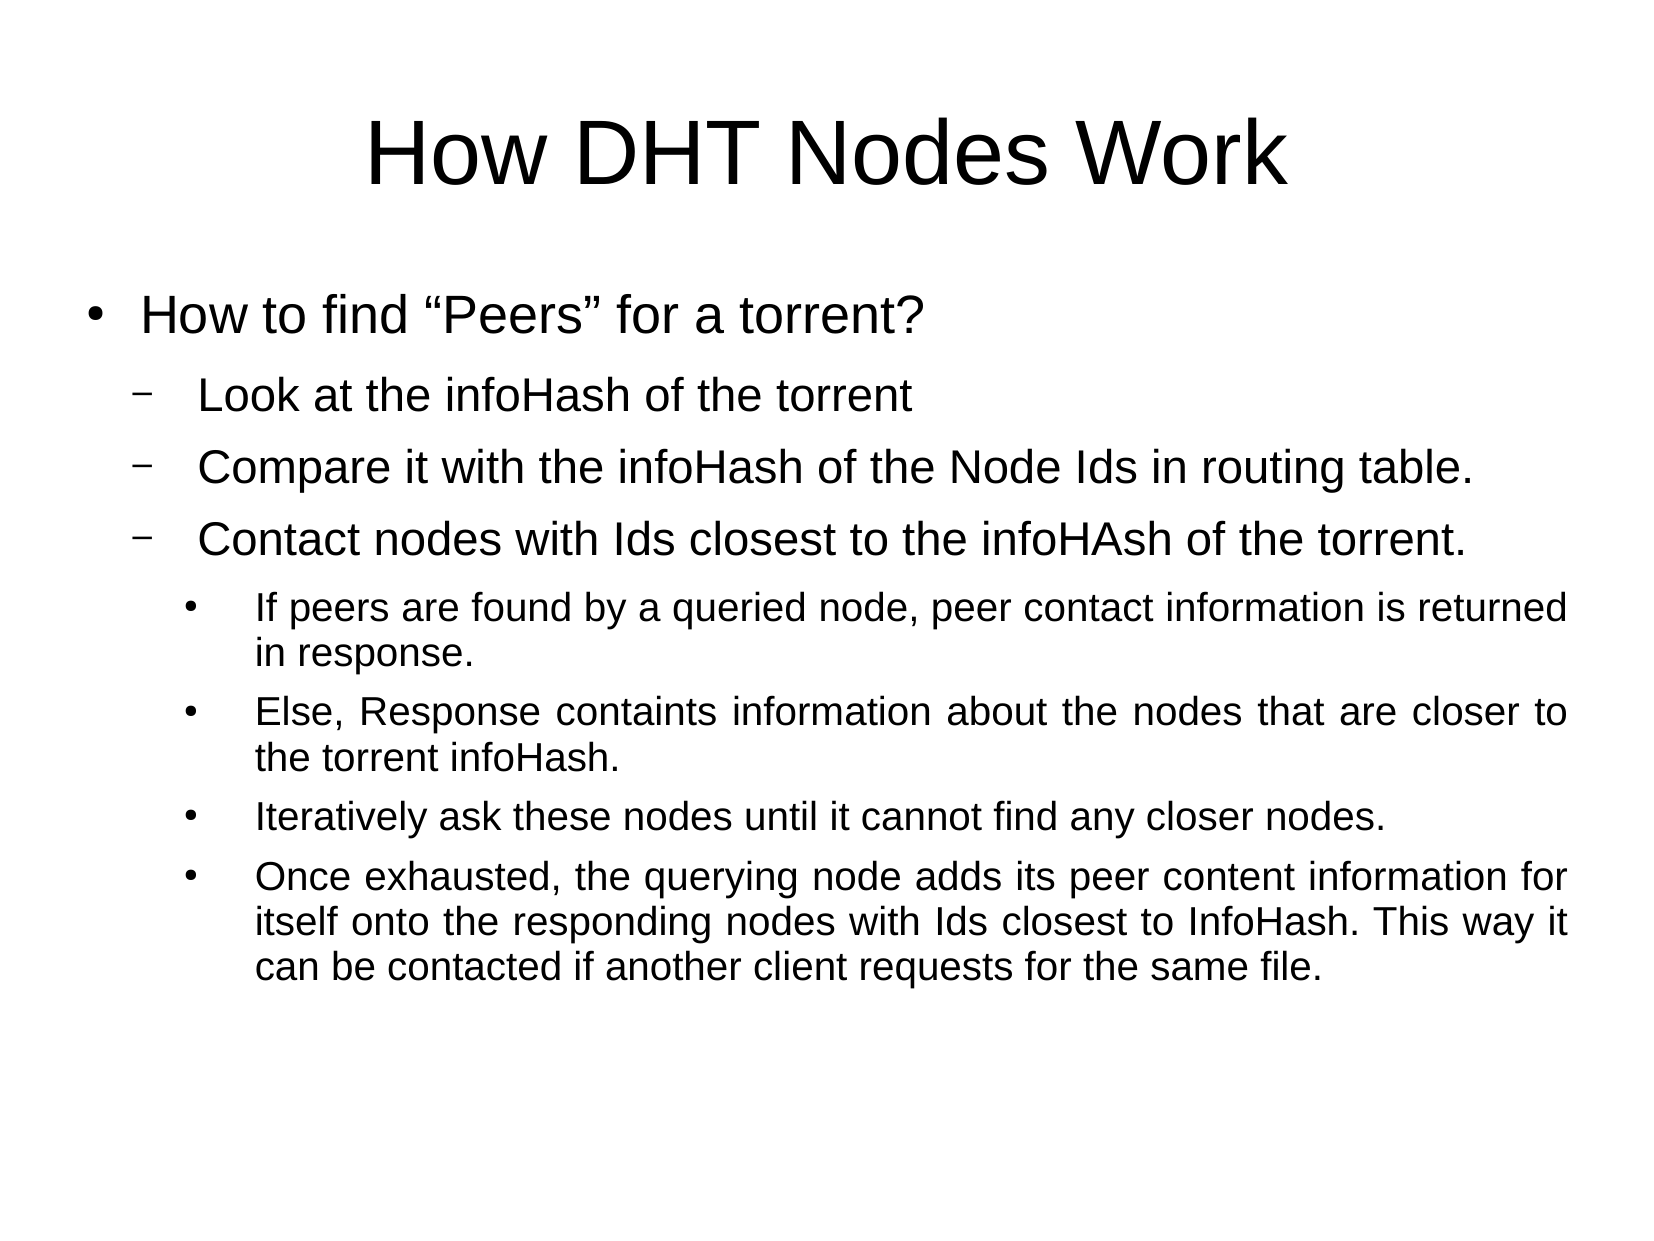

# How DHT Nodes Work
How to find “Peers” for a torrent?
Look at the infoHash of the torrent
Compare it with the infoHash of the Node Ids in routing table.
Contact nodes with Ids closest to the infoHAsh of the torrent.
If peers are found by a queried node, peer contact information is returned in response.
Else, Response containts information about the nodes that are closer to the torrent infoHash.
Iteratively ask these nodes until it cannot find any closer nodes.
Once exhausted, the querying node adds its peer content information for itself onto the responding nodes with Ids closest to InfoHash. This way it can be contacted if another client requests for the same file.